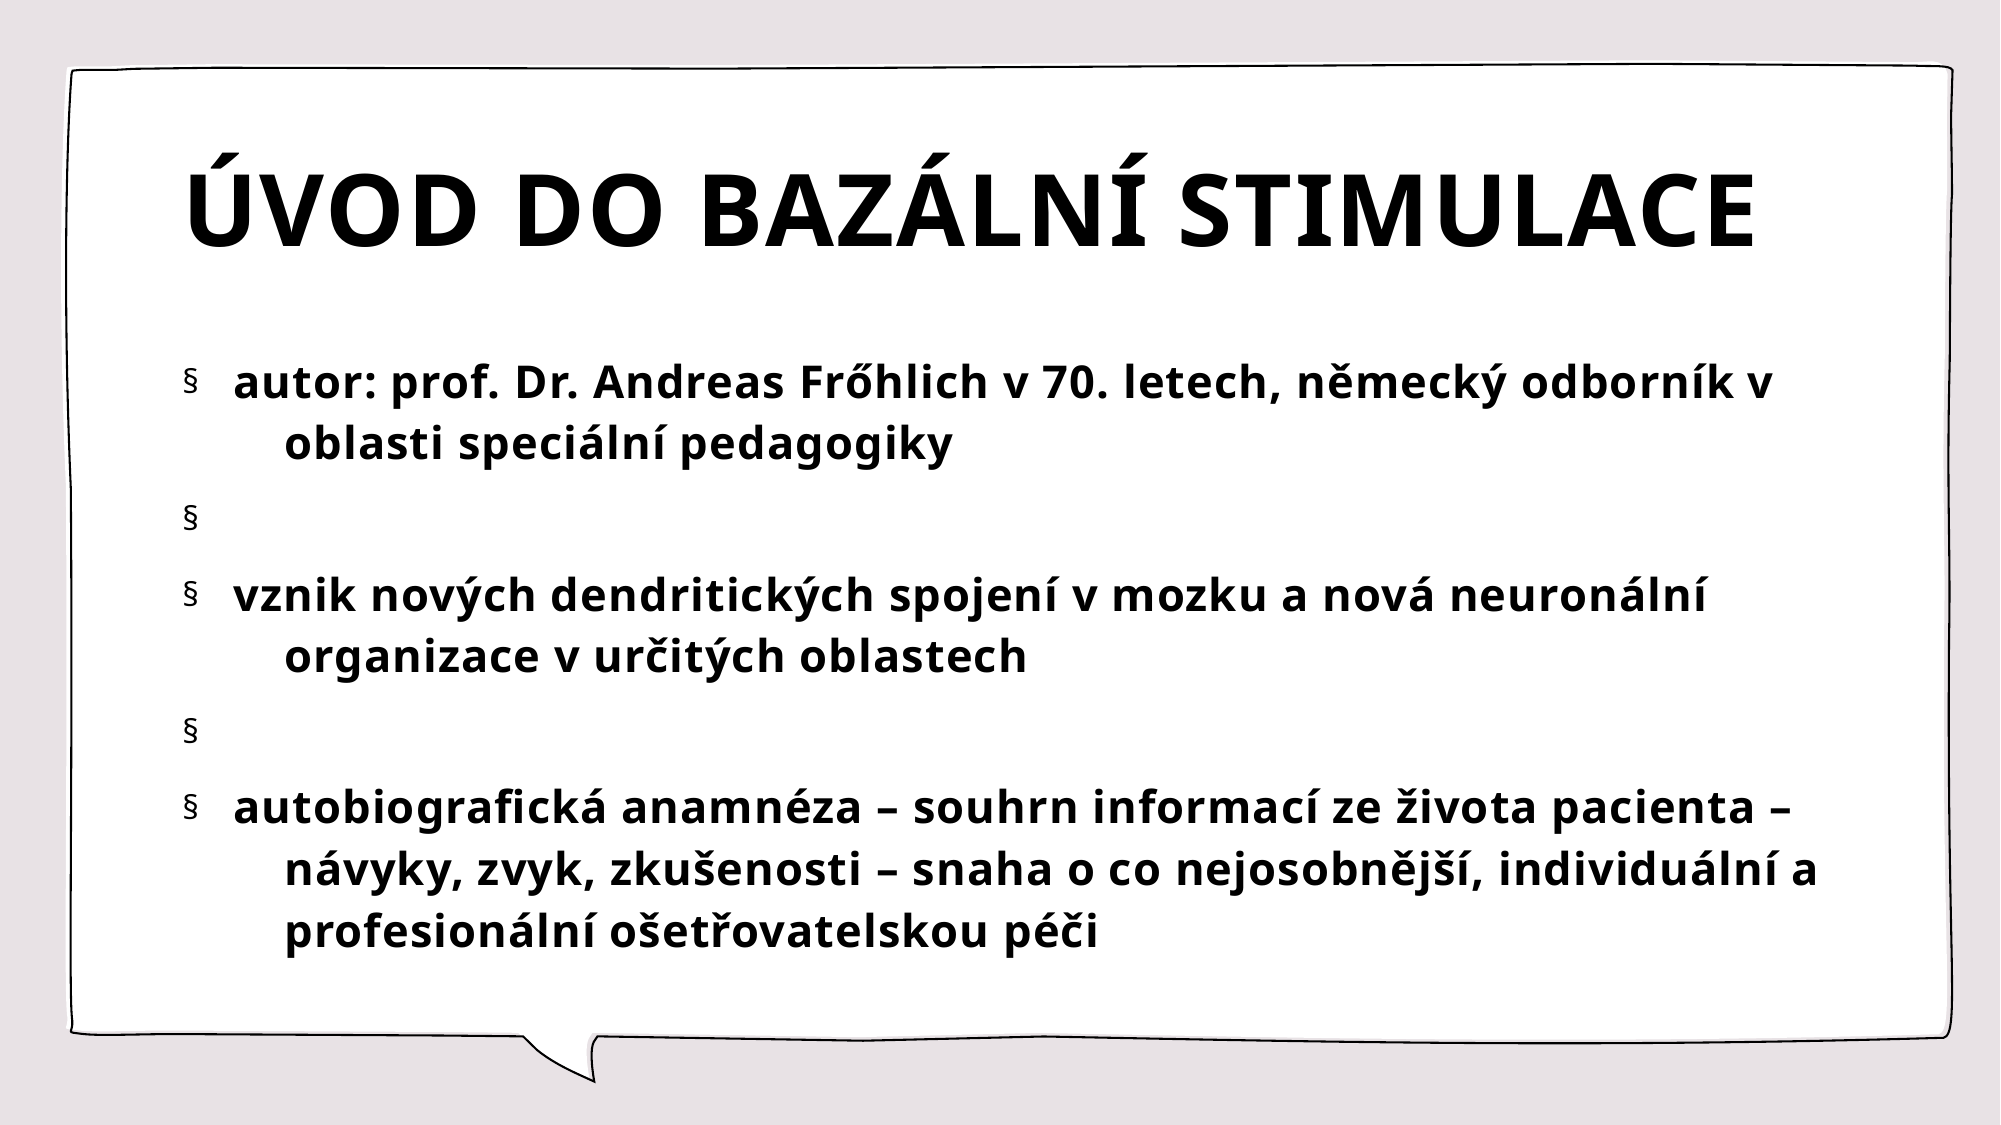

# ÚVOD DO BAZÁLNÍ STIMULACE
autor: prof. Dr. Andreas Frőhlich v 70. letech, německý odborník v oblasti speciální pedagogiky
vznik nových dendritických spojení v mozku a nová neuronální organizace v určitých oblastech
autobiografická anamnéza – souhrn informací ze života pacienta – návyky, zvyk, zkušenosti – snaha o co nejosobnější, individuální a profesionální ošetřovatelskou péči